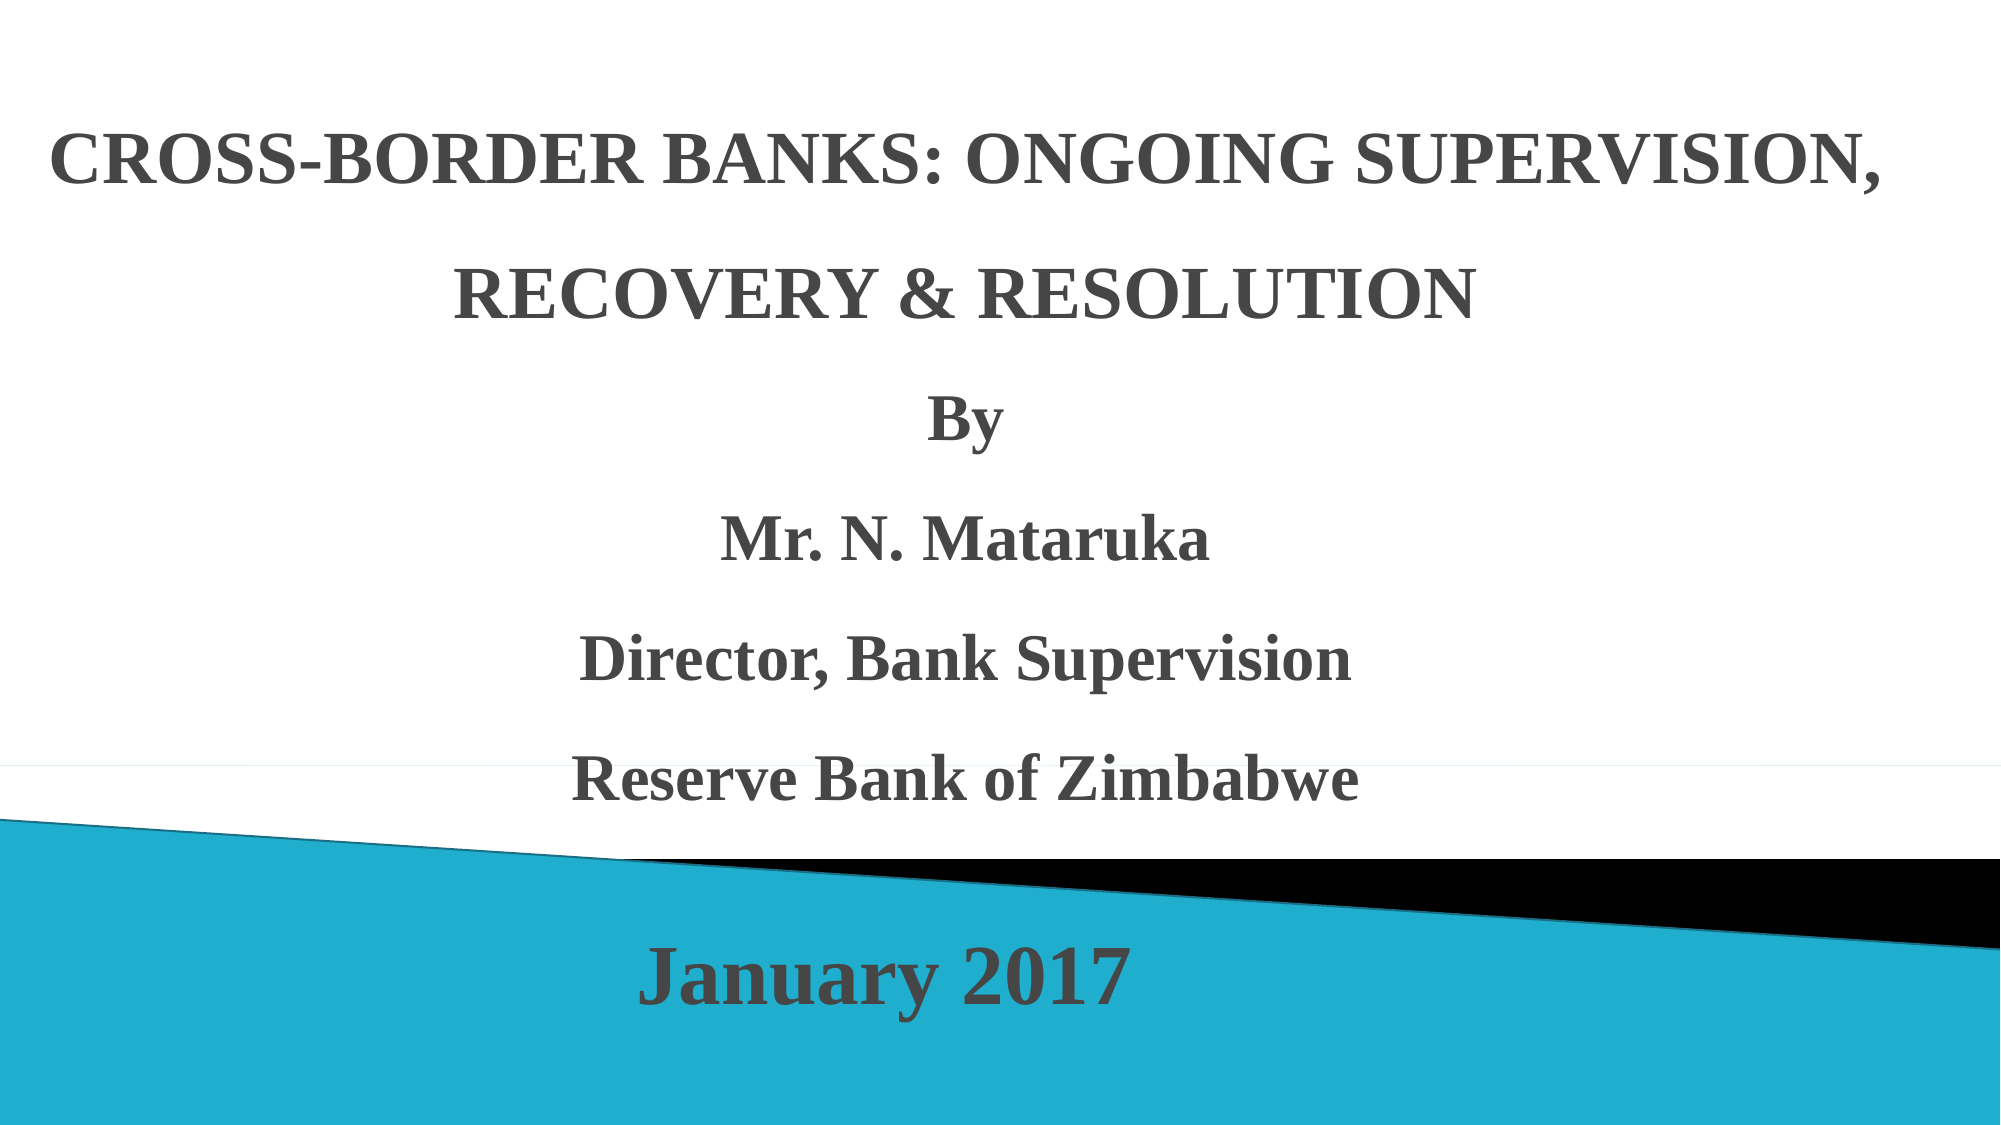

# CROSS-BORDER BANKS: ONGOING SUPERVISION, RECOVERY & RESOLUTION By Mr. N. Mataruka Director, Bank Supervision Reserve Bank of Zimbabwe
January 2017